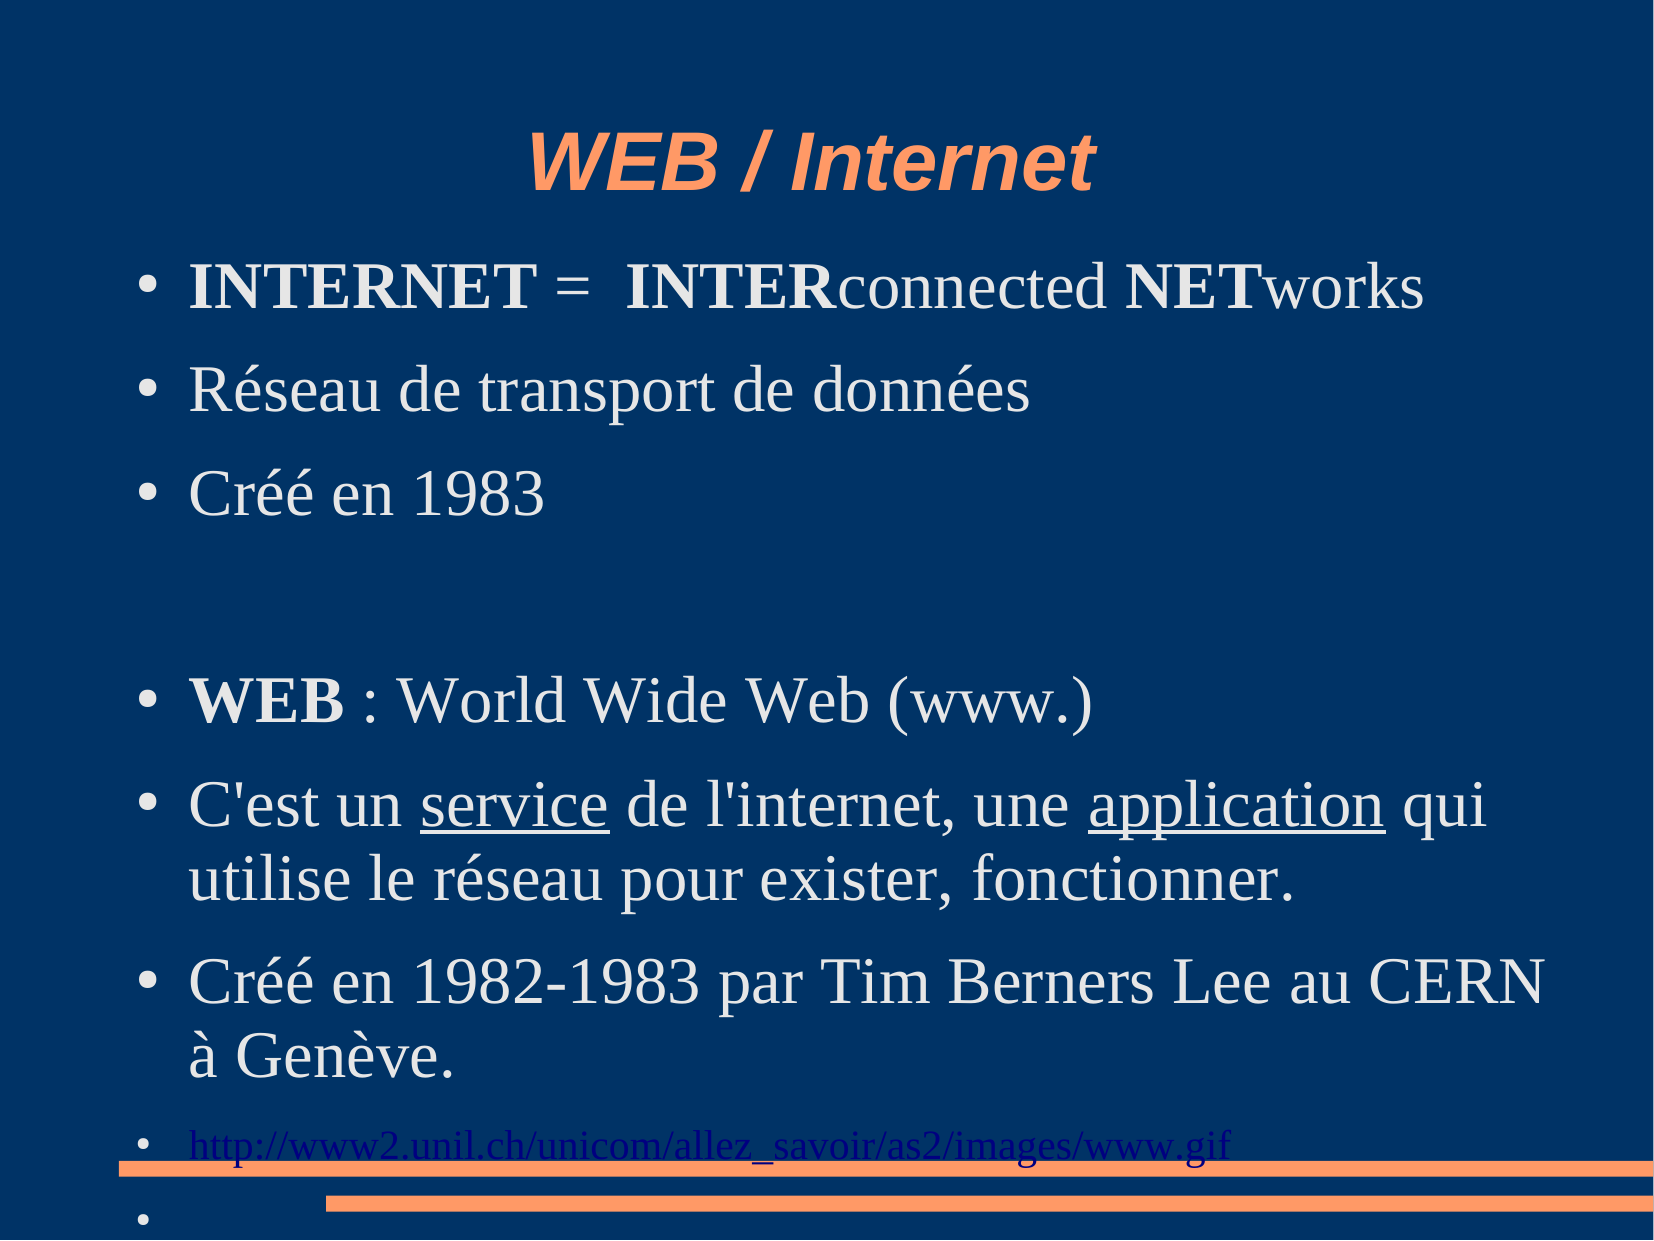

# WEB / Internet
INTERNET = INTERconnected NETworks
Réseau de transport de données
Créé en 1983
WEB : World Wide Web (www.)
C'est un service de l'internet, une application qui utilise le réseau pour exister, fonctionner.
Créé en 1982-1983 par Tim Berners Lee au CERN à Genève.
http://www2.unil.ch/unicom/allez_savoir/as2/images/www.gif